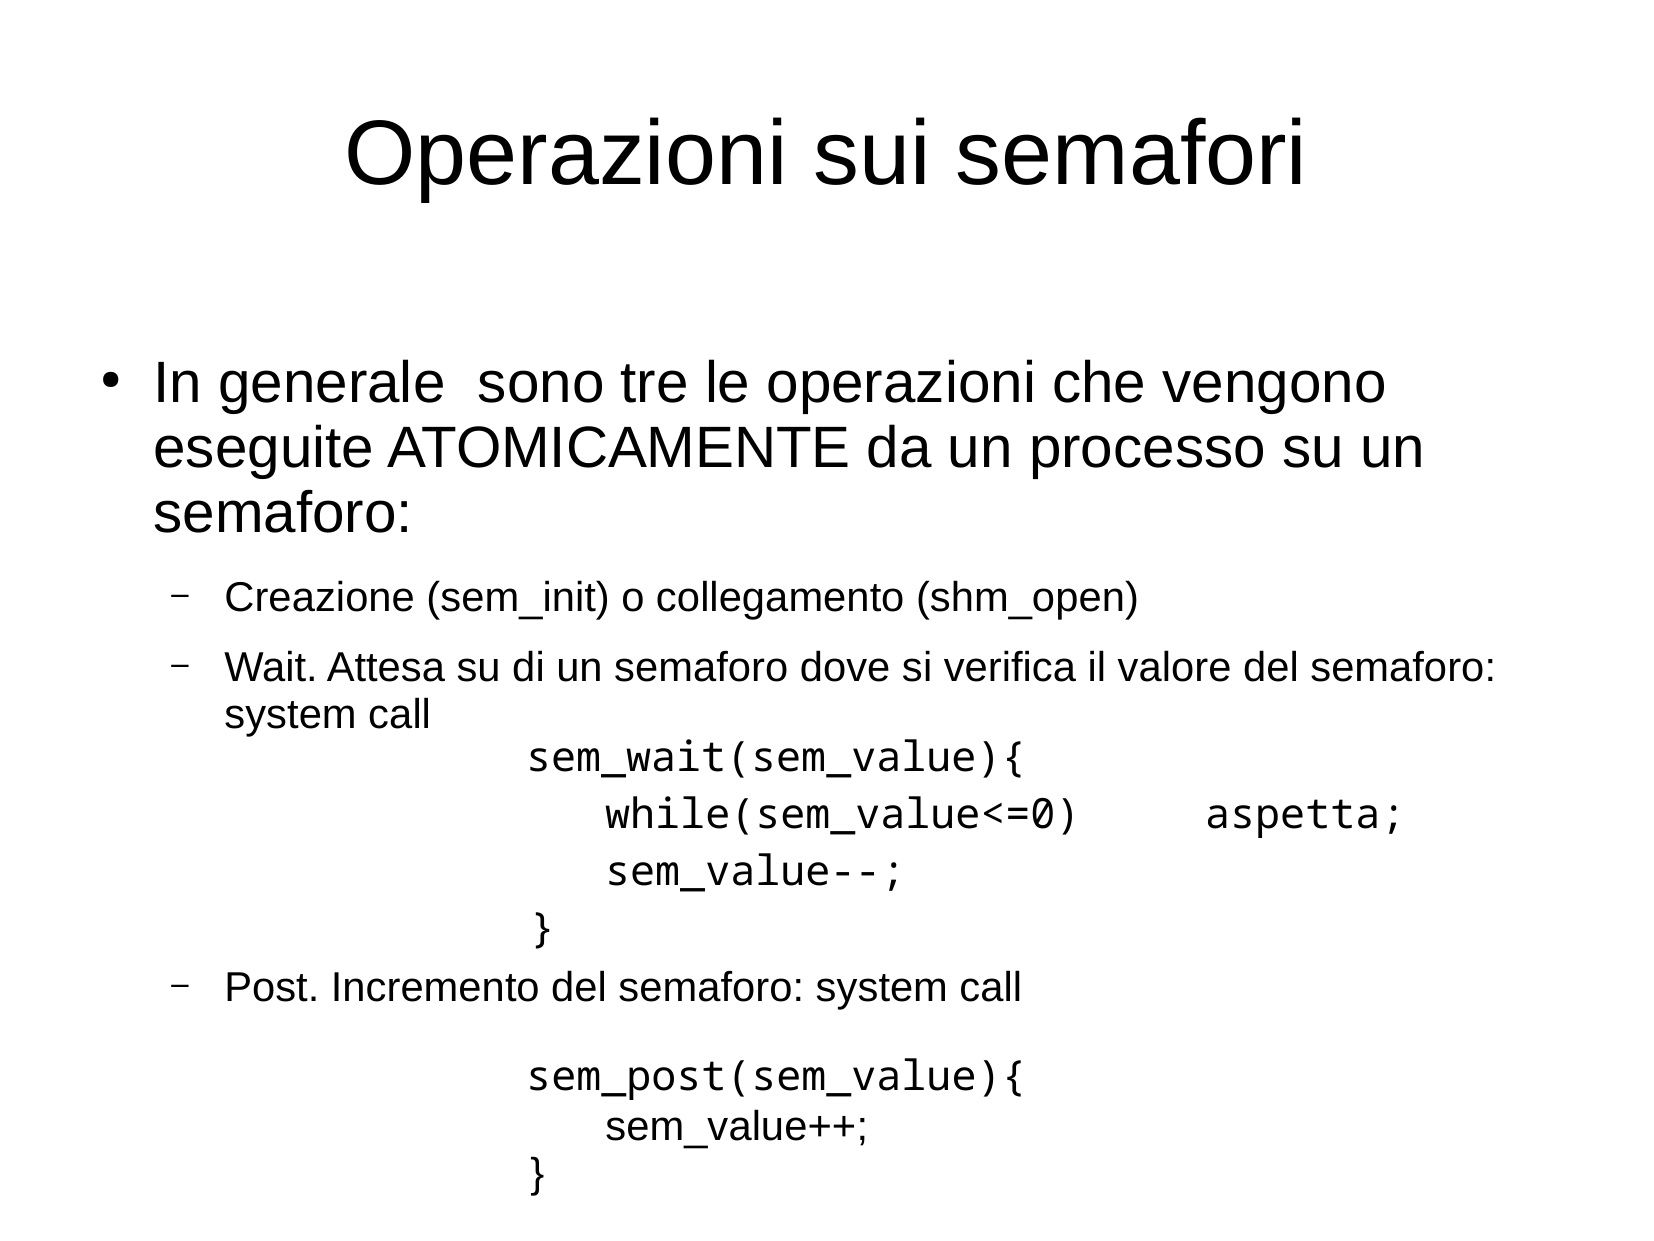

# Operazioni sui semafori
In generale sono tre le operazioni che vengono eseguite ATOMICAMENTE da un processo su un semaforo:
Creazione (sem_init) o collegamento (shm_open)
Wait. Attesa su di un semaforo dove si verifica il valore del semaforo: system call
Post. Incremento del semaforo: system call
sem_wait(sem_value){
		while(sem_value<=0) 		aspetta;
		sem_value--;
	}
sem_post(sem_value){
		sem_value++;
	}